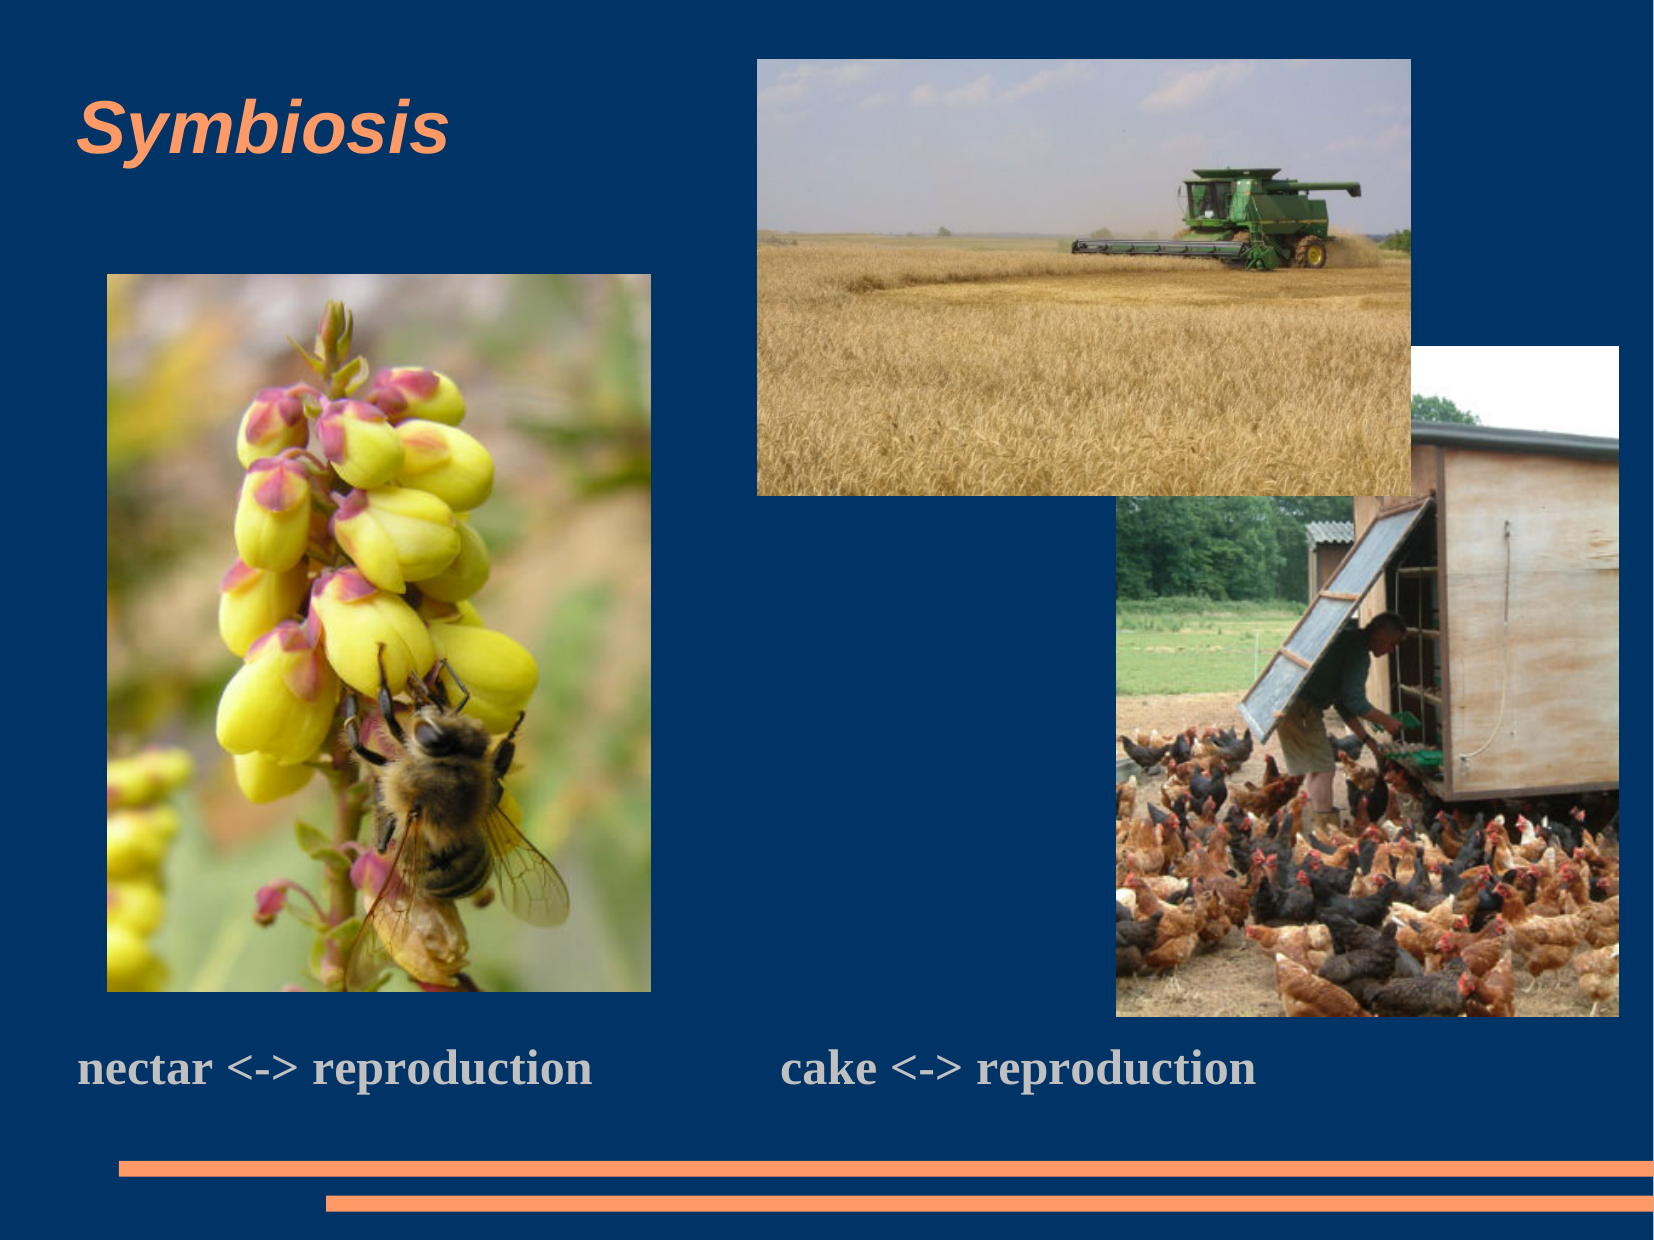

# Symbiosis
 nectar <-> reproduction cake <-> reproduction